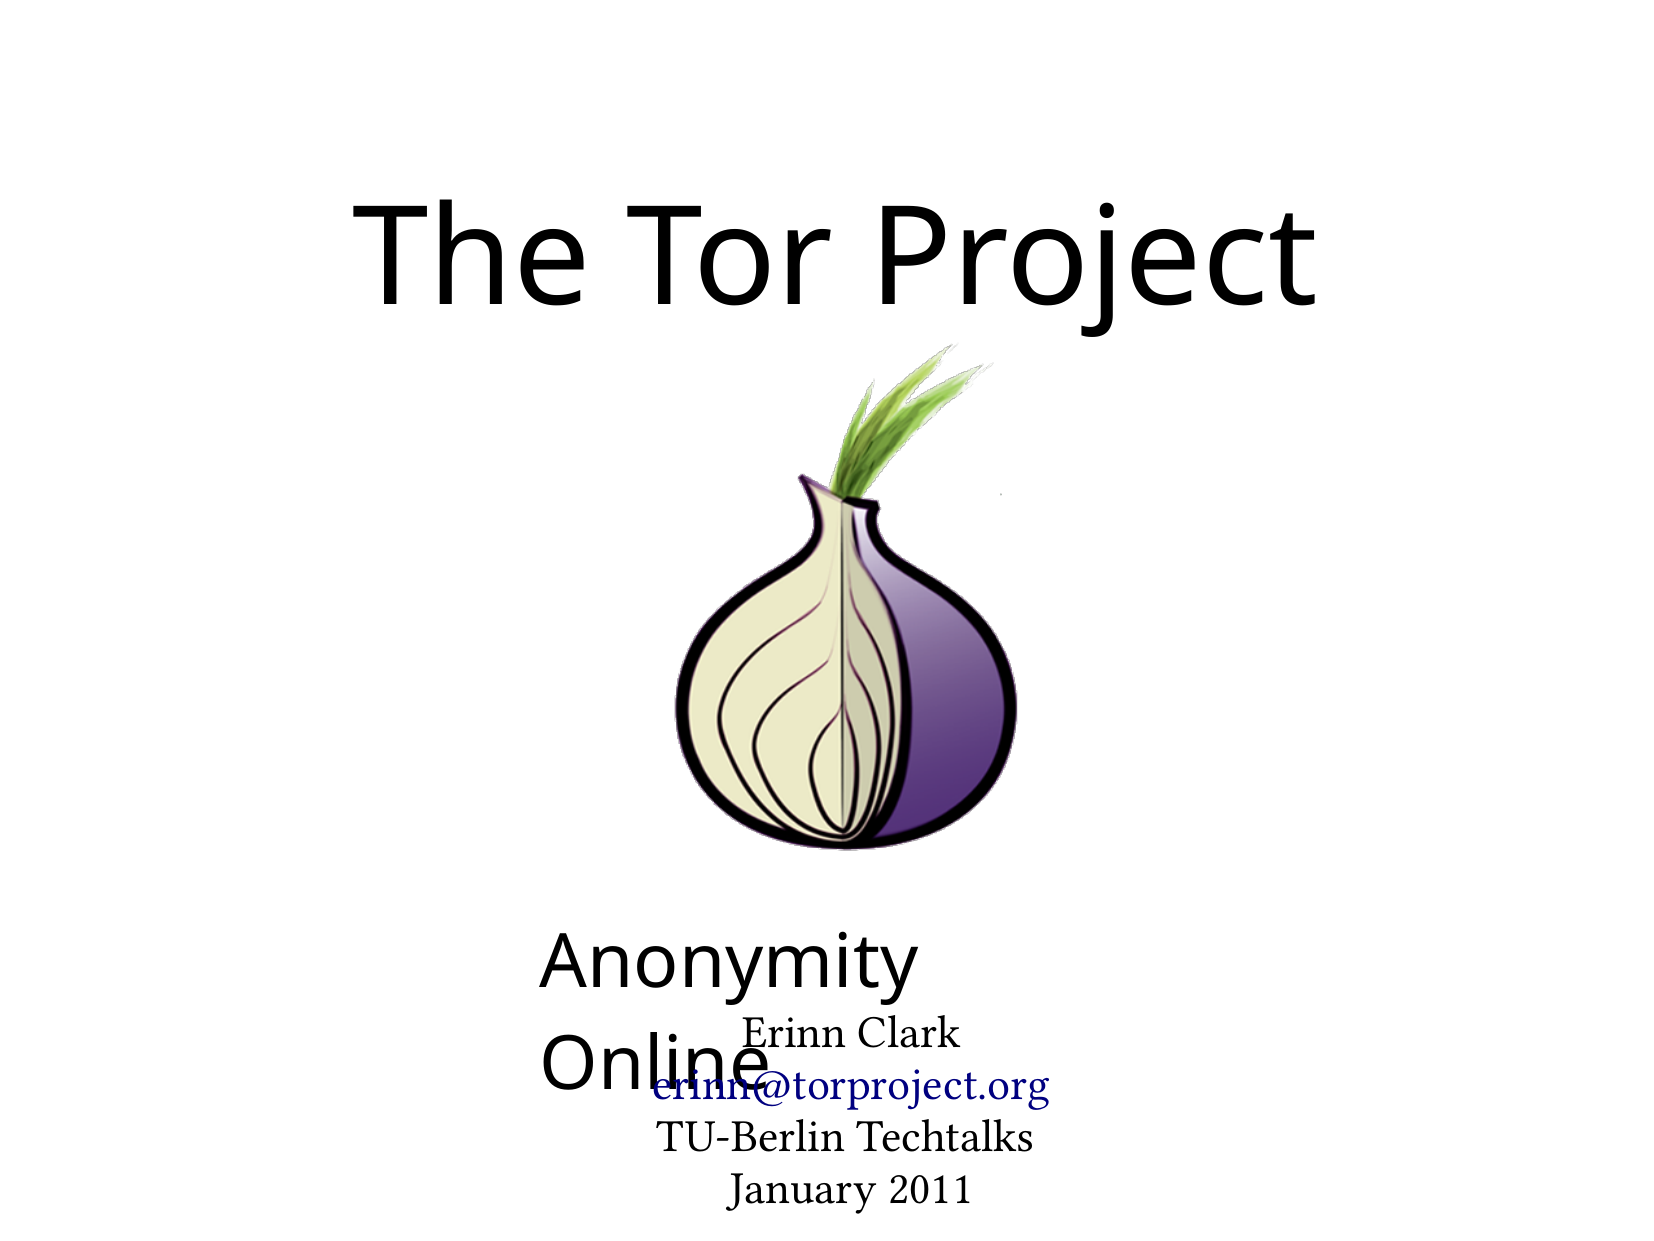

The Tor Project
Anonymity Online
Erinn Clark
erinn@torproject.org
TU-Berlin Techtalks
January 2011